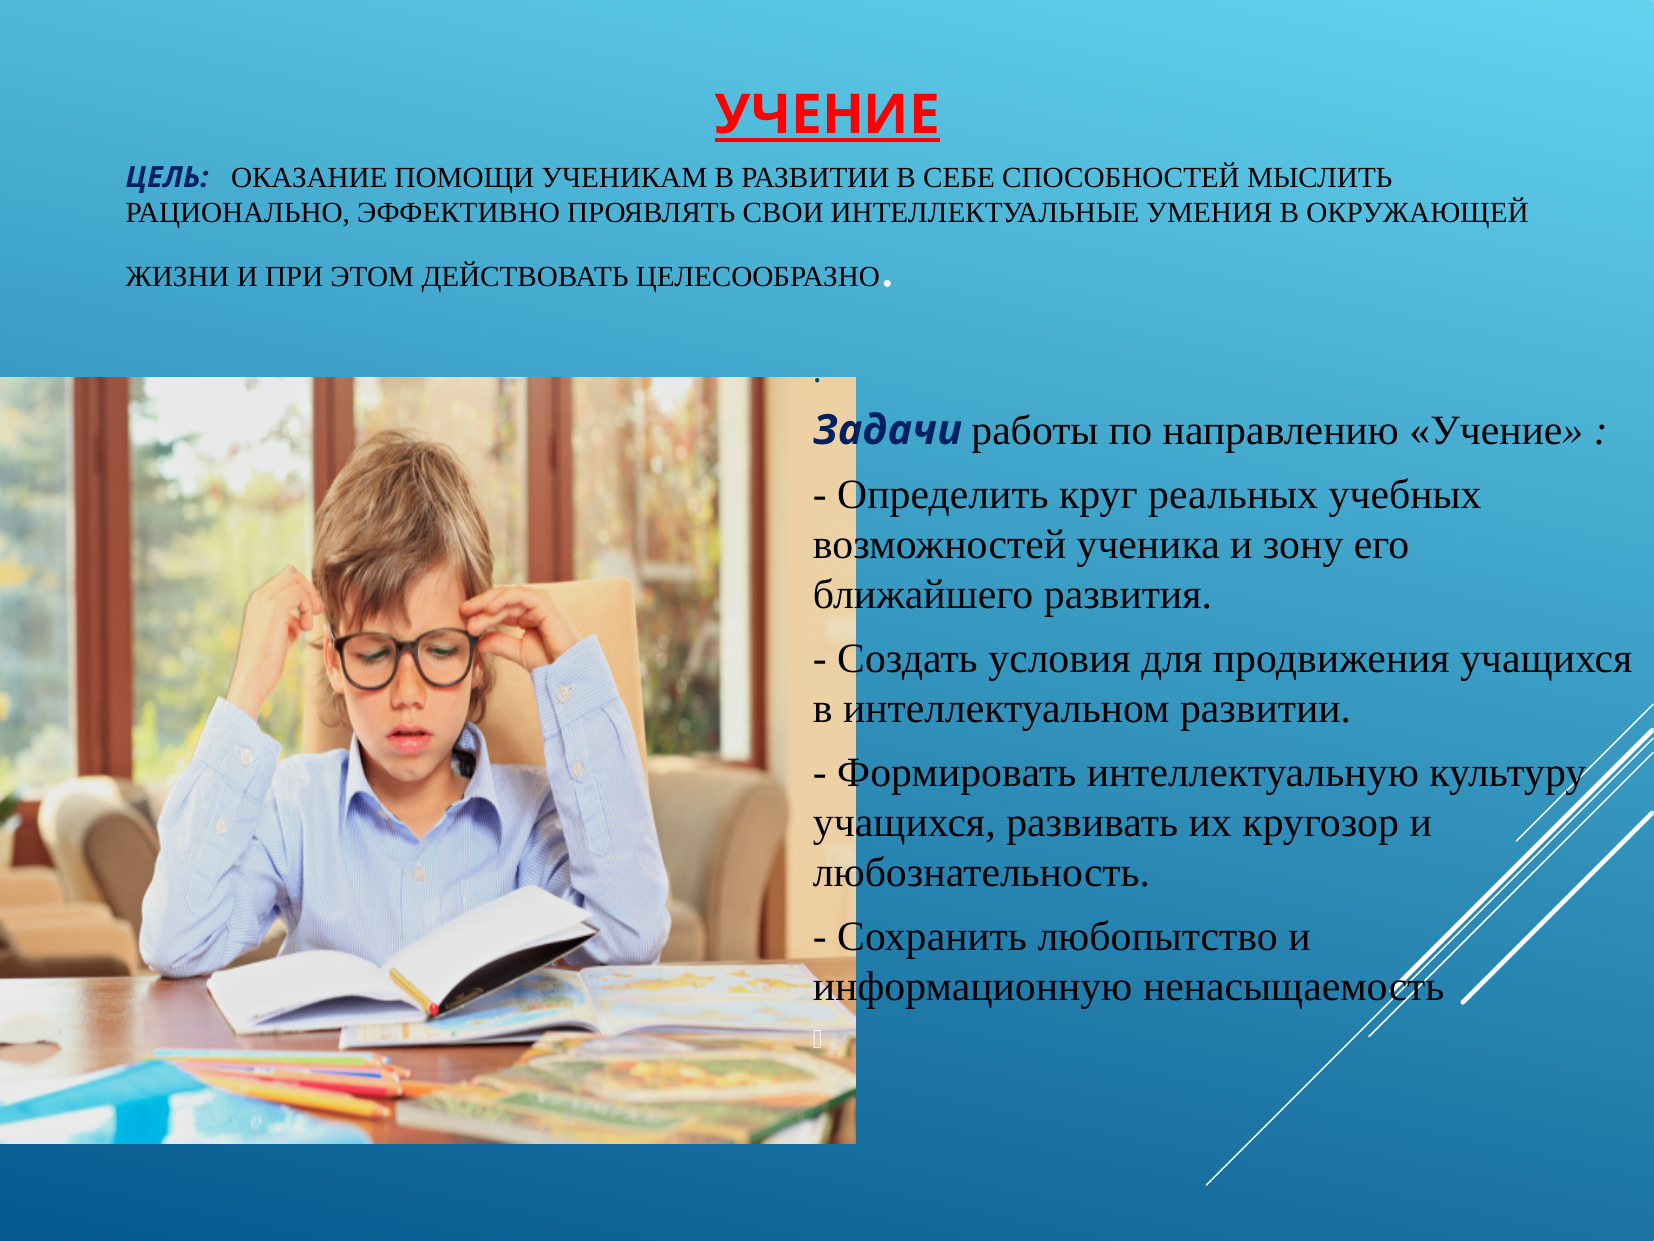

# УЧЕНИЕ
Цель: оказание помощи ученикам в развитии в себе способностей мыслить рационально, эффективно проявлять свои интеллектуальные умения в окружающей жизни и при этом действовать целесообразно.
.
Задачи работы по направлению «Учение» :
- Определить круг реальных учебных возможностей ученика и зону его ближайшего развития.
- Создать условия для продвижения учащихся в интеллектуальном развитии.
- Формировать интеллектуальную культуру учащихся, развивать их кругозор и любознательность.
- Сохранить любопытство и информационную ненасыщаемость